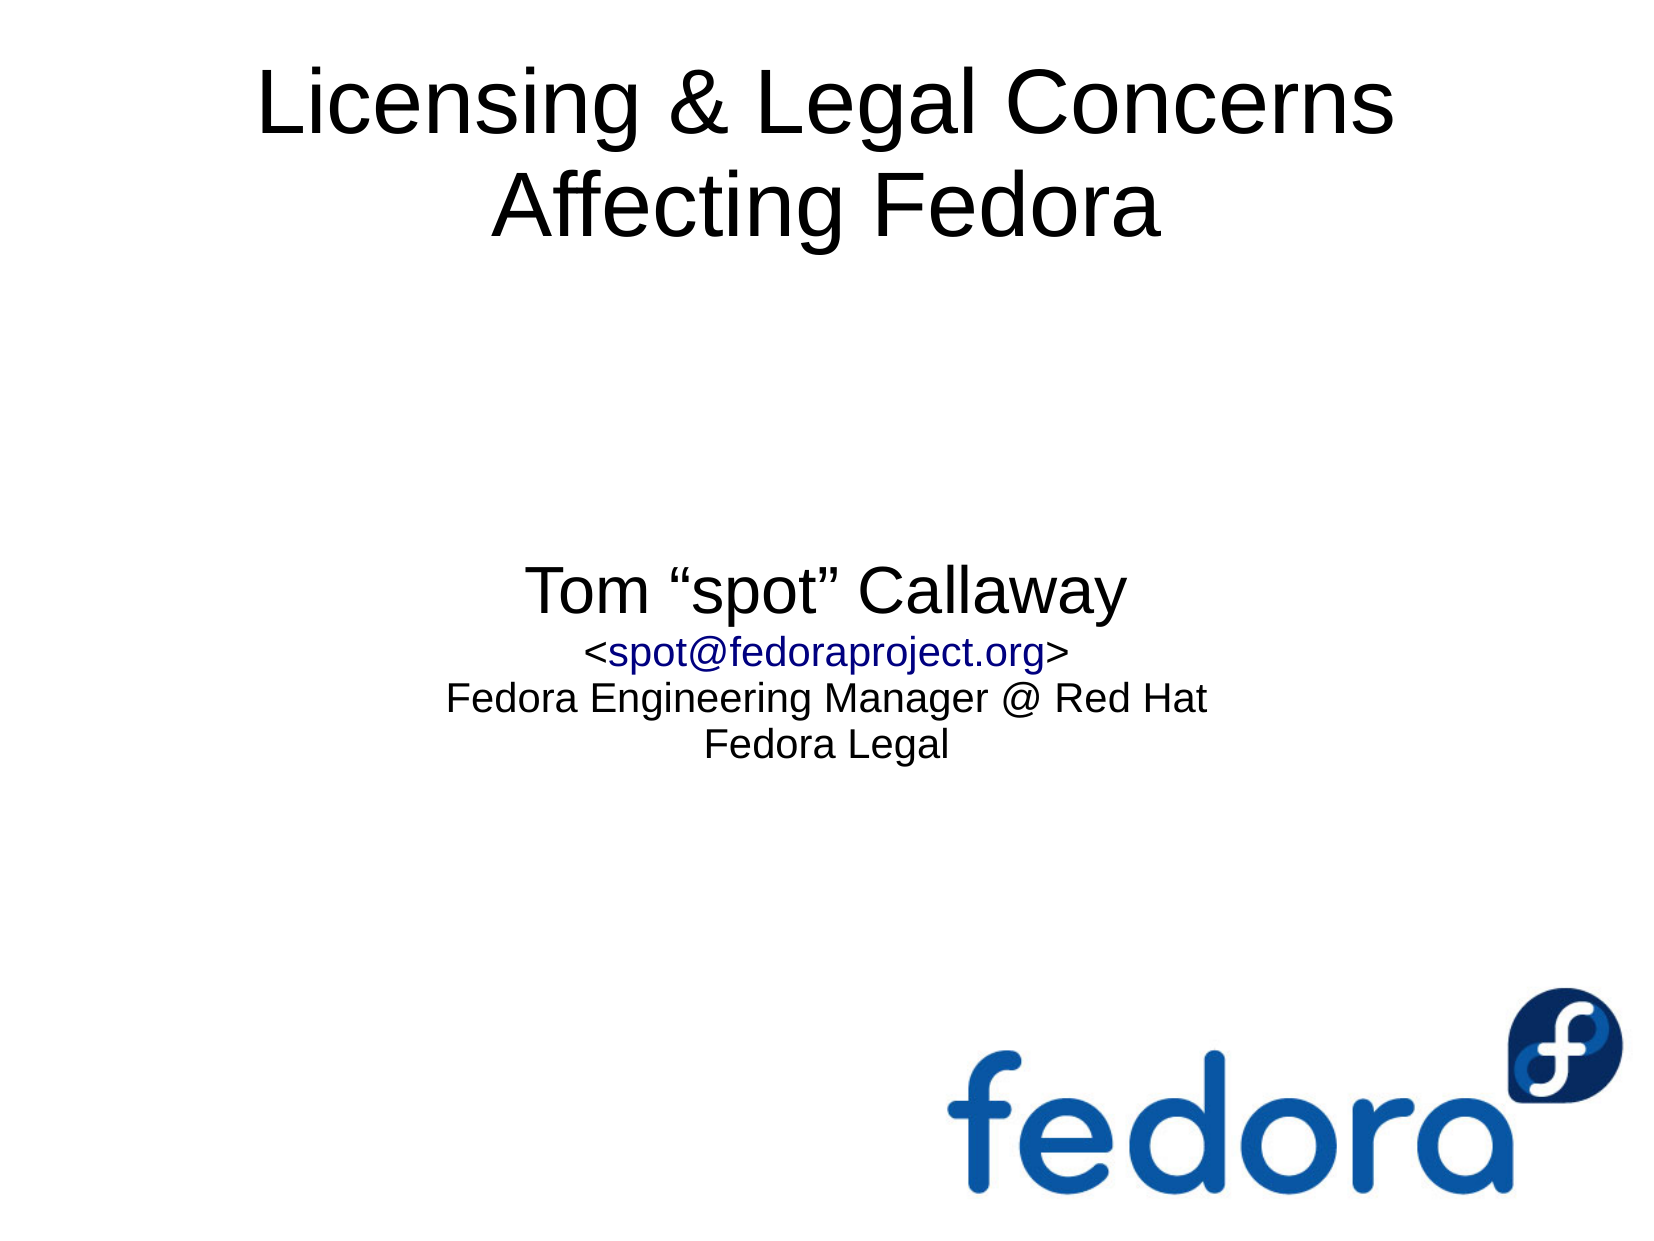

# Licensing & Legal Concerns Affecting Fedora
Tom “spot” Callaway
<spot@fedoraproject.org>
Fedora Engineering Manager @ Red Hat
Fedora Legal